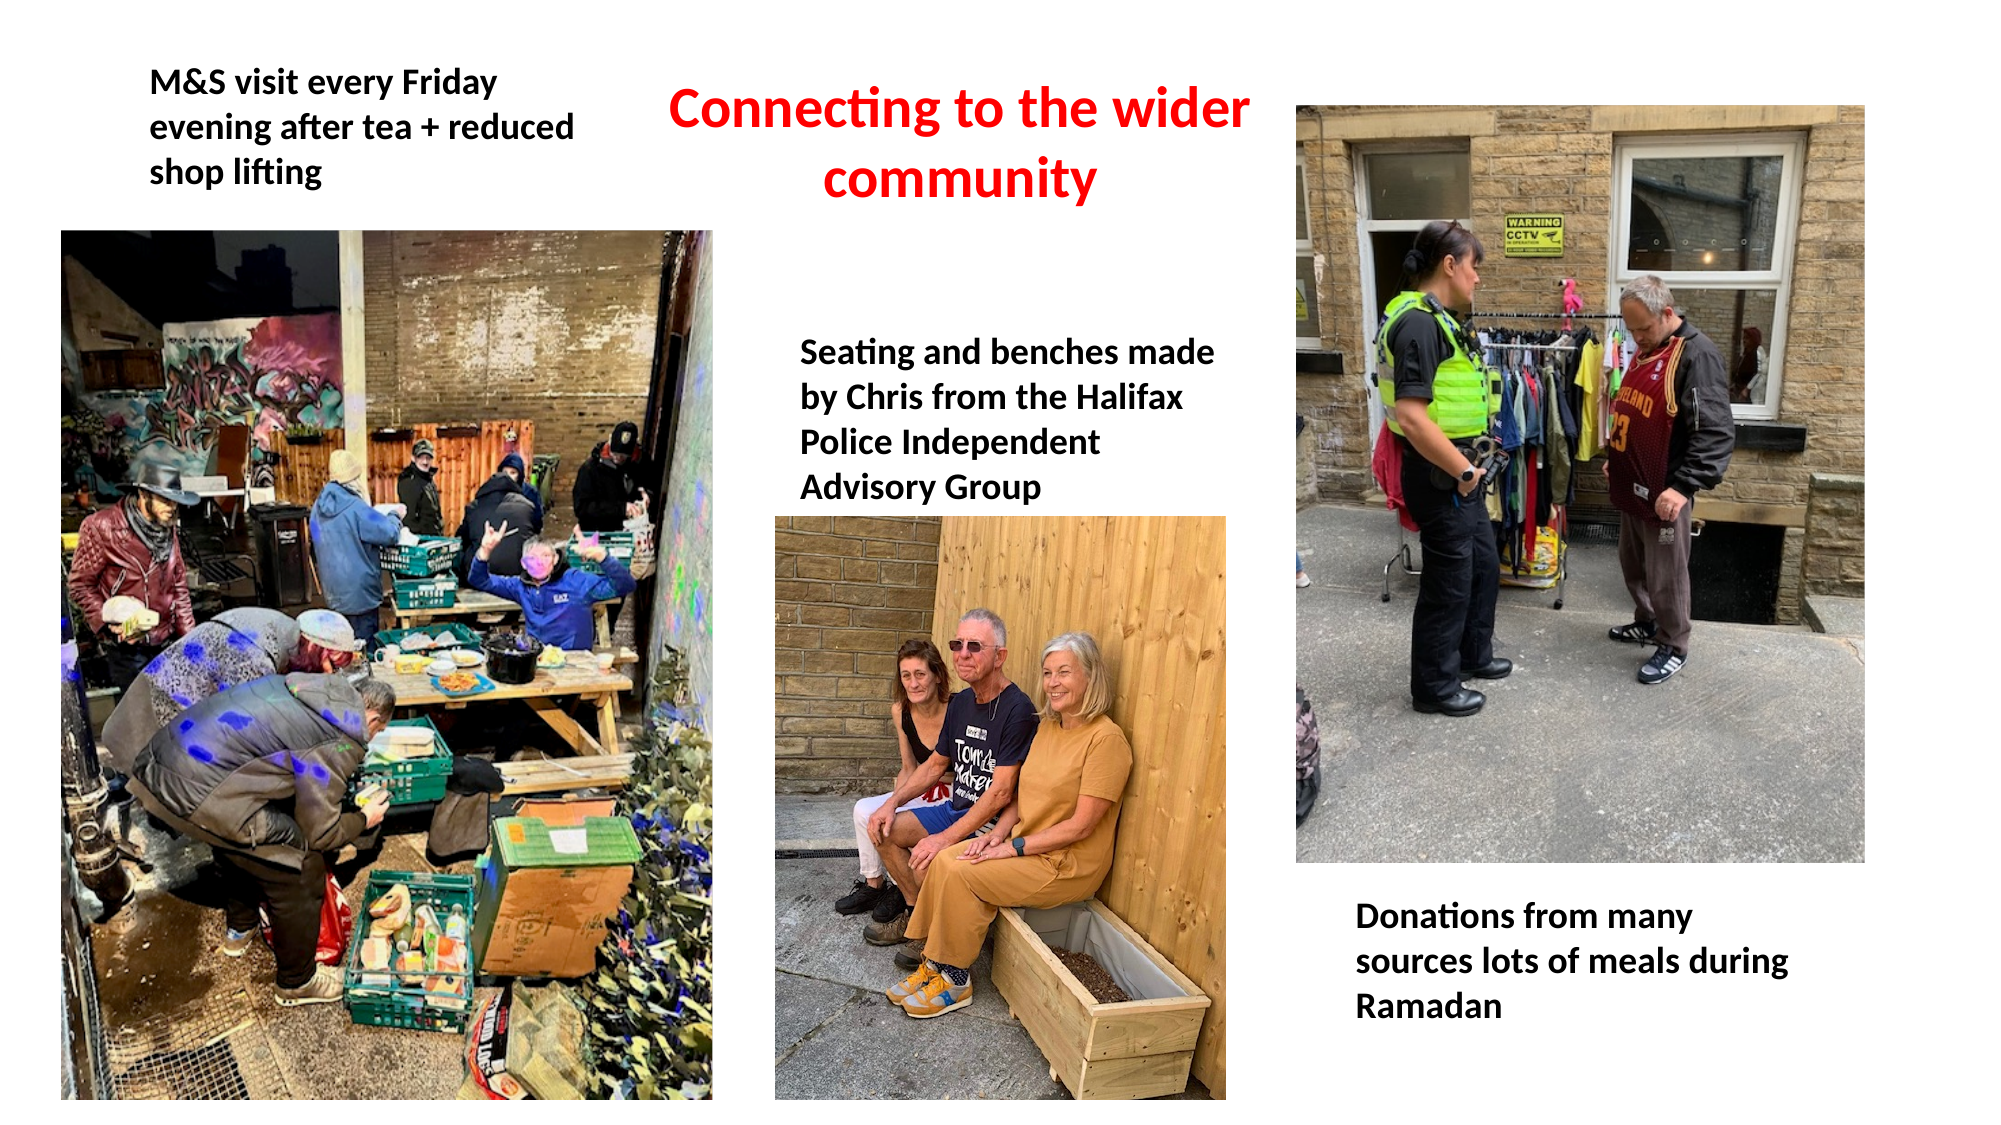

M&S visit every Friday evening after tea + reduced shop lifting
Connecting to the wider community
Seating and benches made by Chris from the Halifax Police Independent Advisory Group
Donations from many sources lots of meals during Ramadan